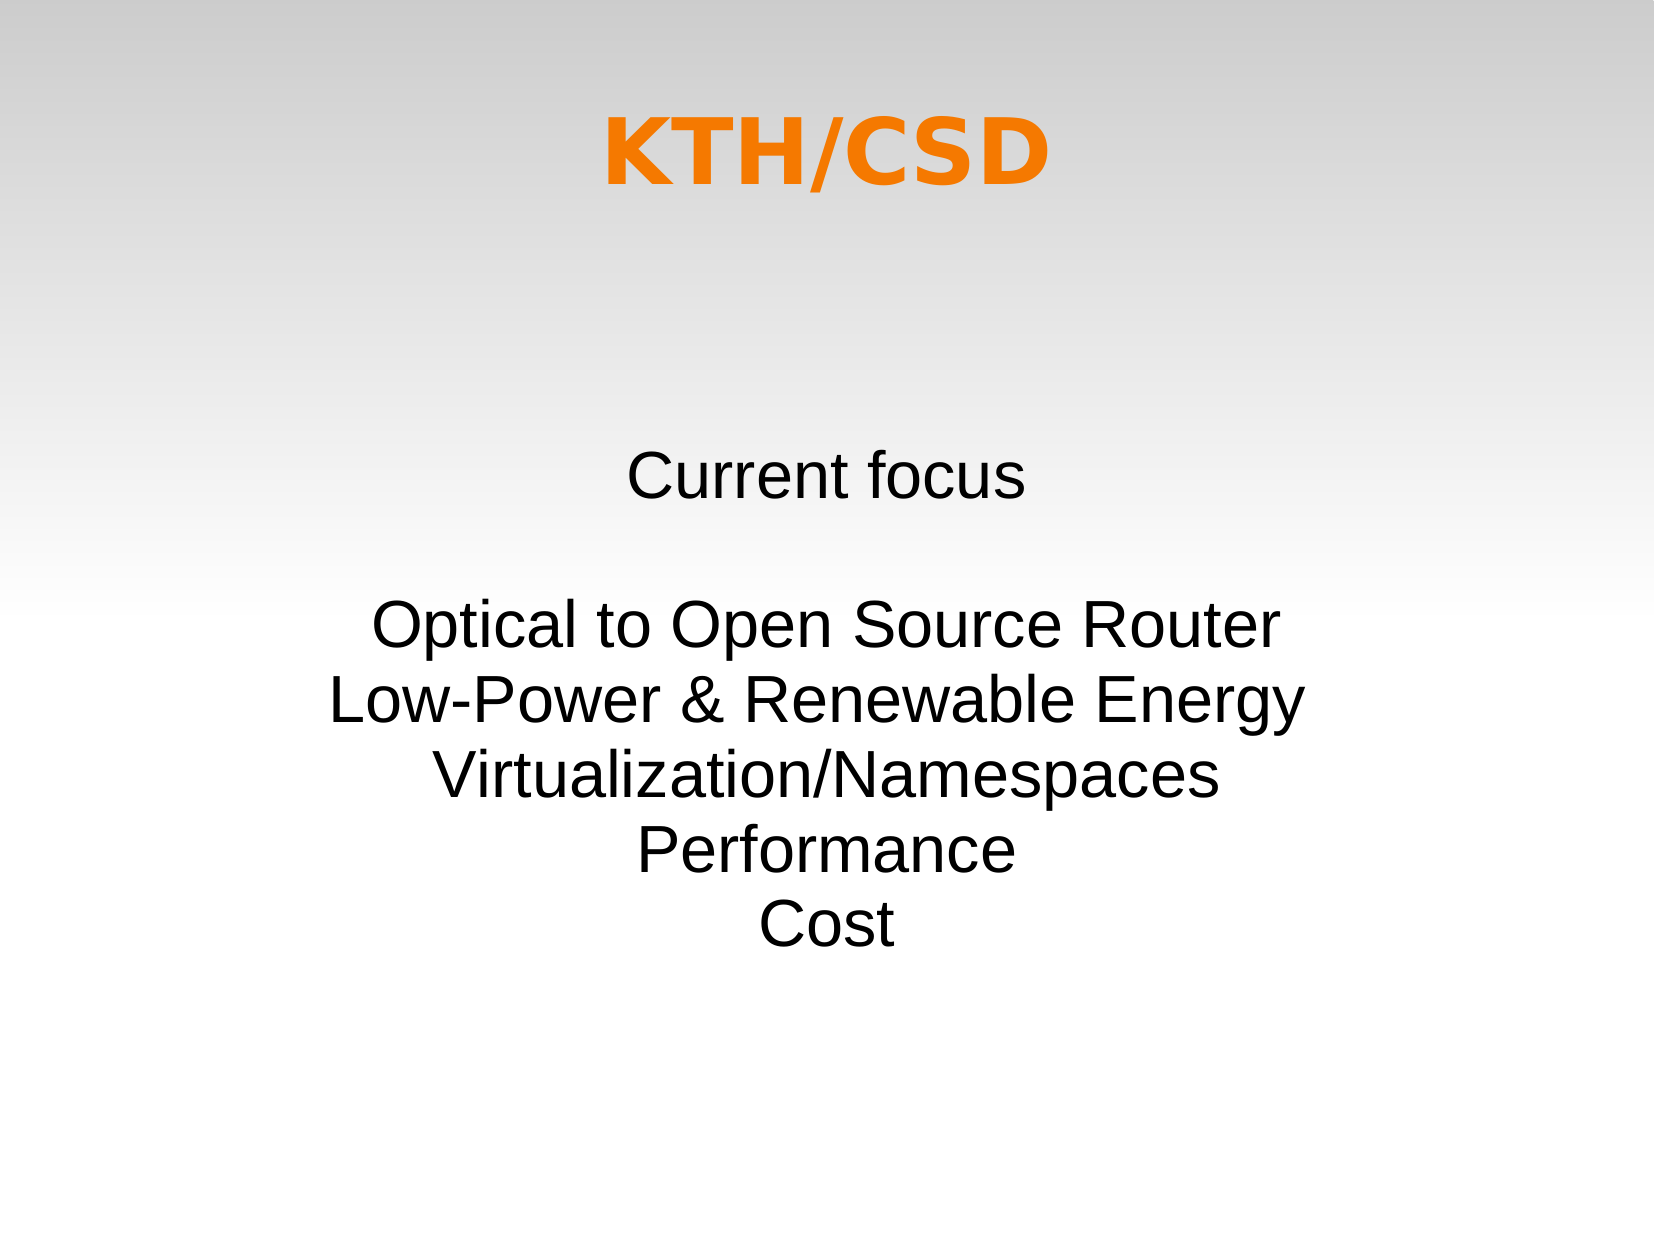

# KTH/CSD
Current focus
Optical to Open Source Router
Low-Power & Renewable Energy
Virtualization/Namespaces
Performance
Cost